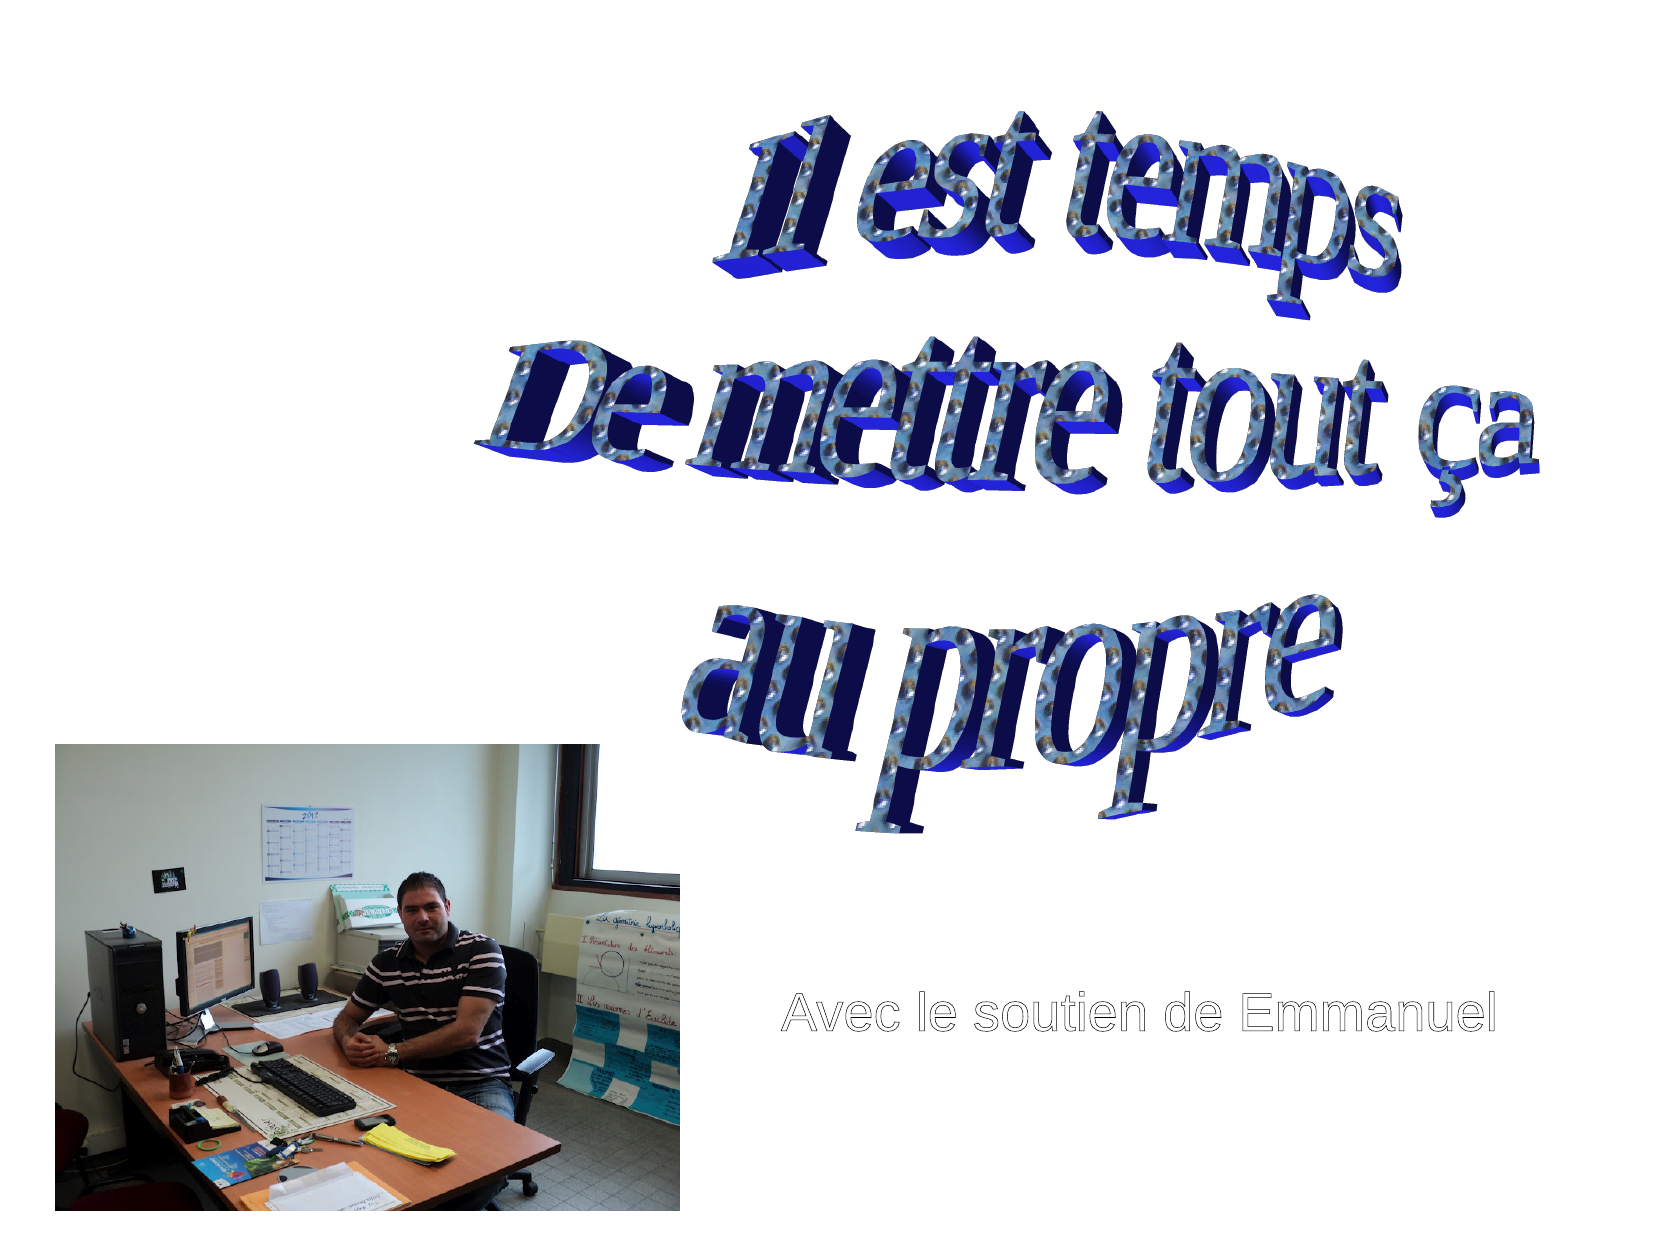

Il est temps
De mettre tout ça
 au propre
Avec le soutien de Emmanuel